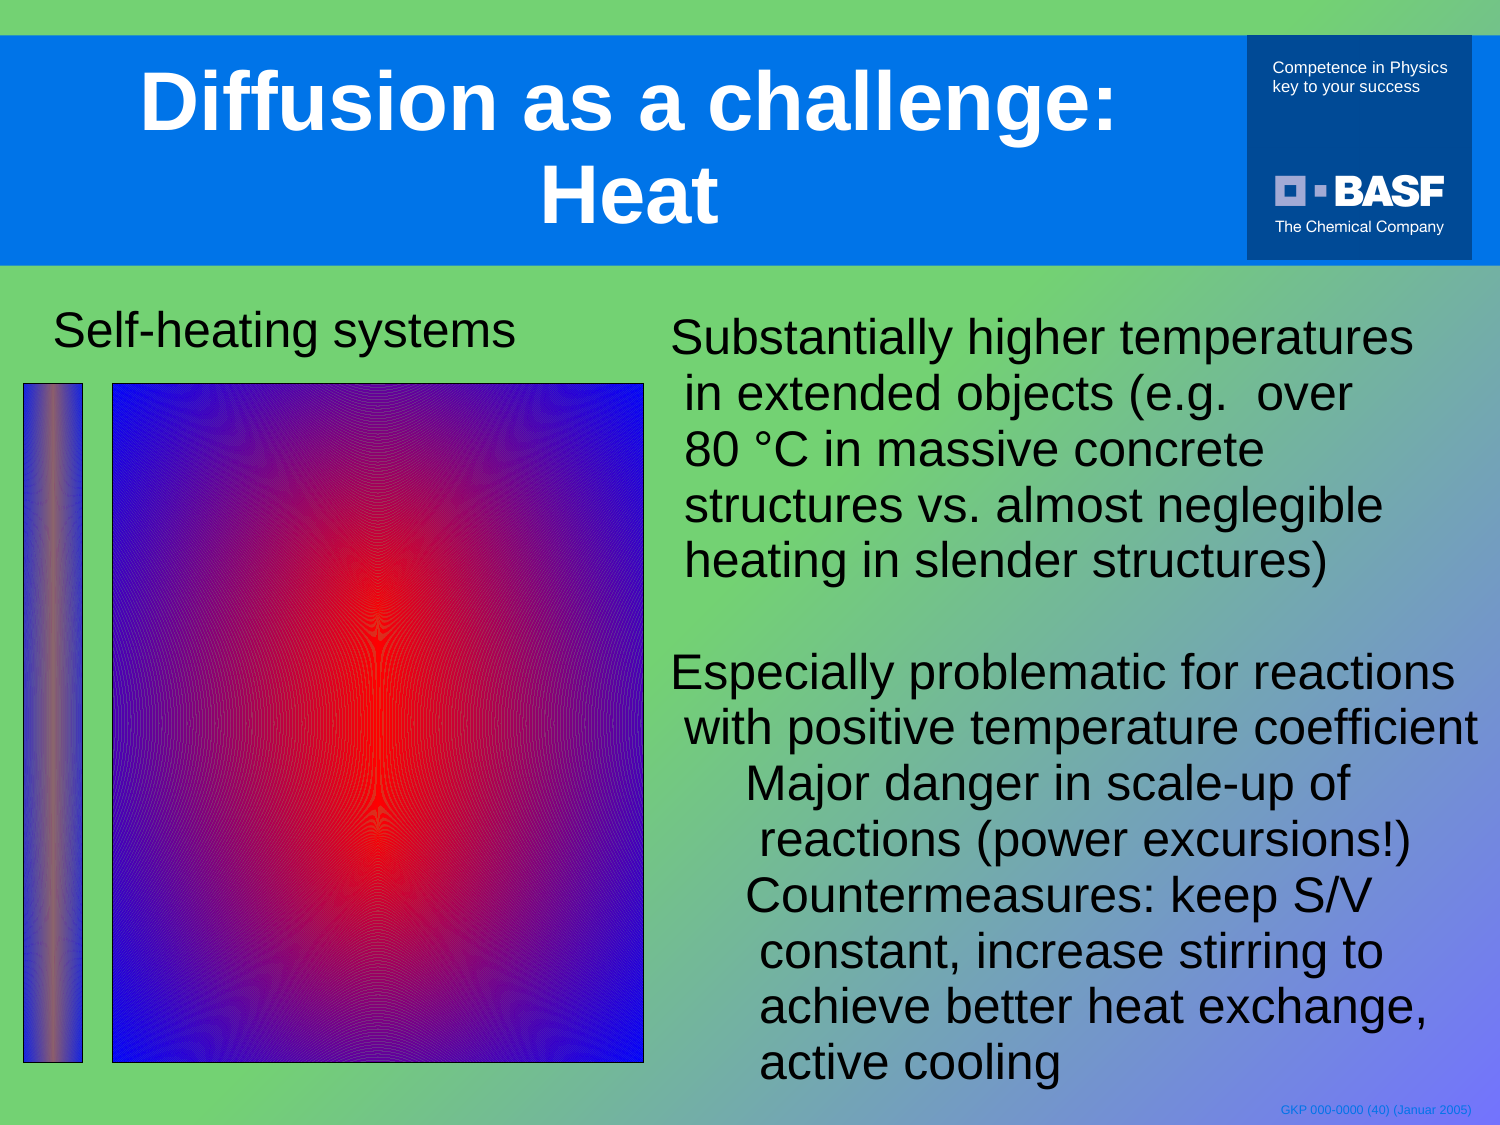

# Diffusion as a challenge: Heat
Self-heating systems
Substantially higher temperatures
 in extended objects (e.g. over
 80 °C in massive concrete
 structures vs. almost neglegible
 heating in slender structures)
Especially problematic for reactions
 with positive temperature coefficient
Major danger in scale-up of
 reactions (power excursions!)
Countermeasures: keep S/V
 constant, increase stirring to
 achieve better heat exchange,
 active cooling